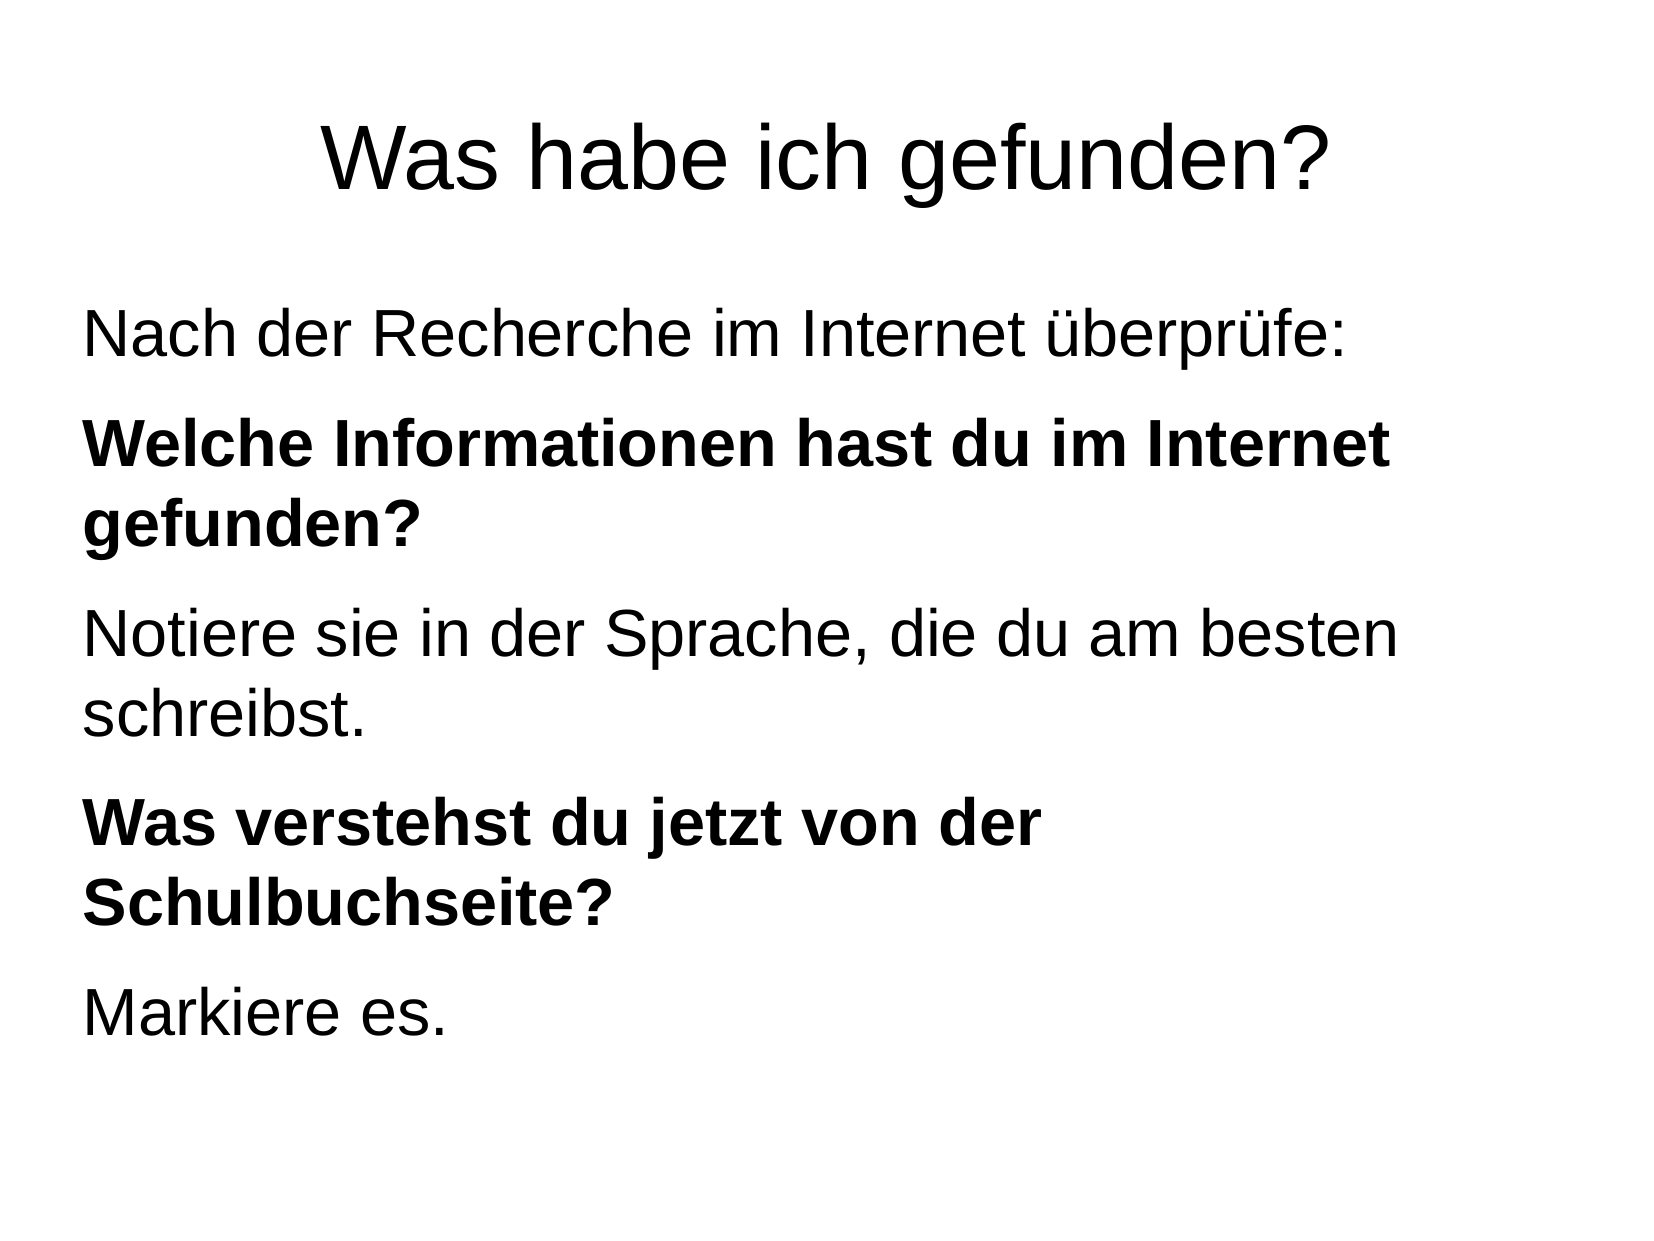

# Was habe ich gefunden?
Nach der Recherche im Internet überprüfe:
Welche Informationen hast du im Internet gefunden?
Notiere sie in der Sprache, die du am besten schreibst.
Was verstehst du jetzt von der Schulbuchseite?
Markiere es.